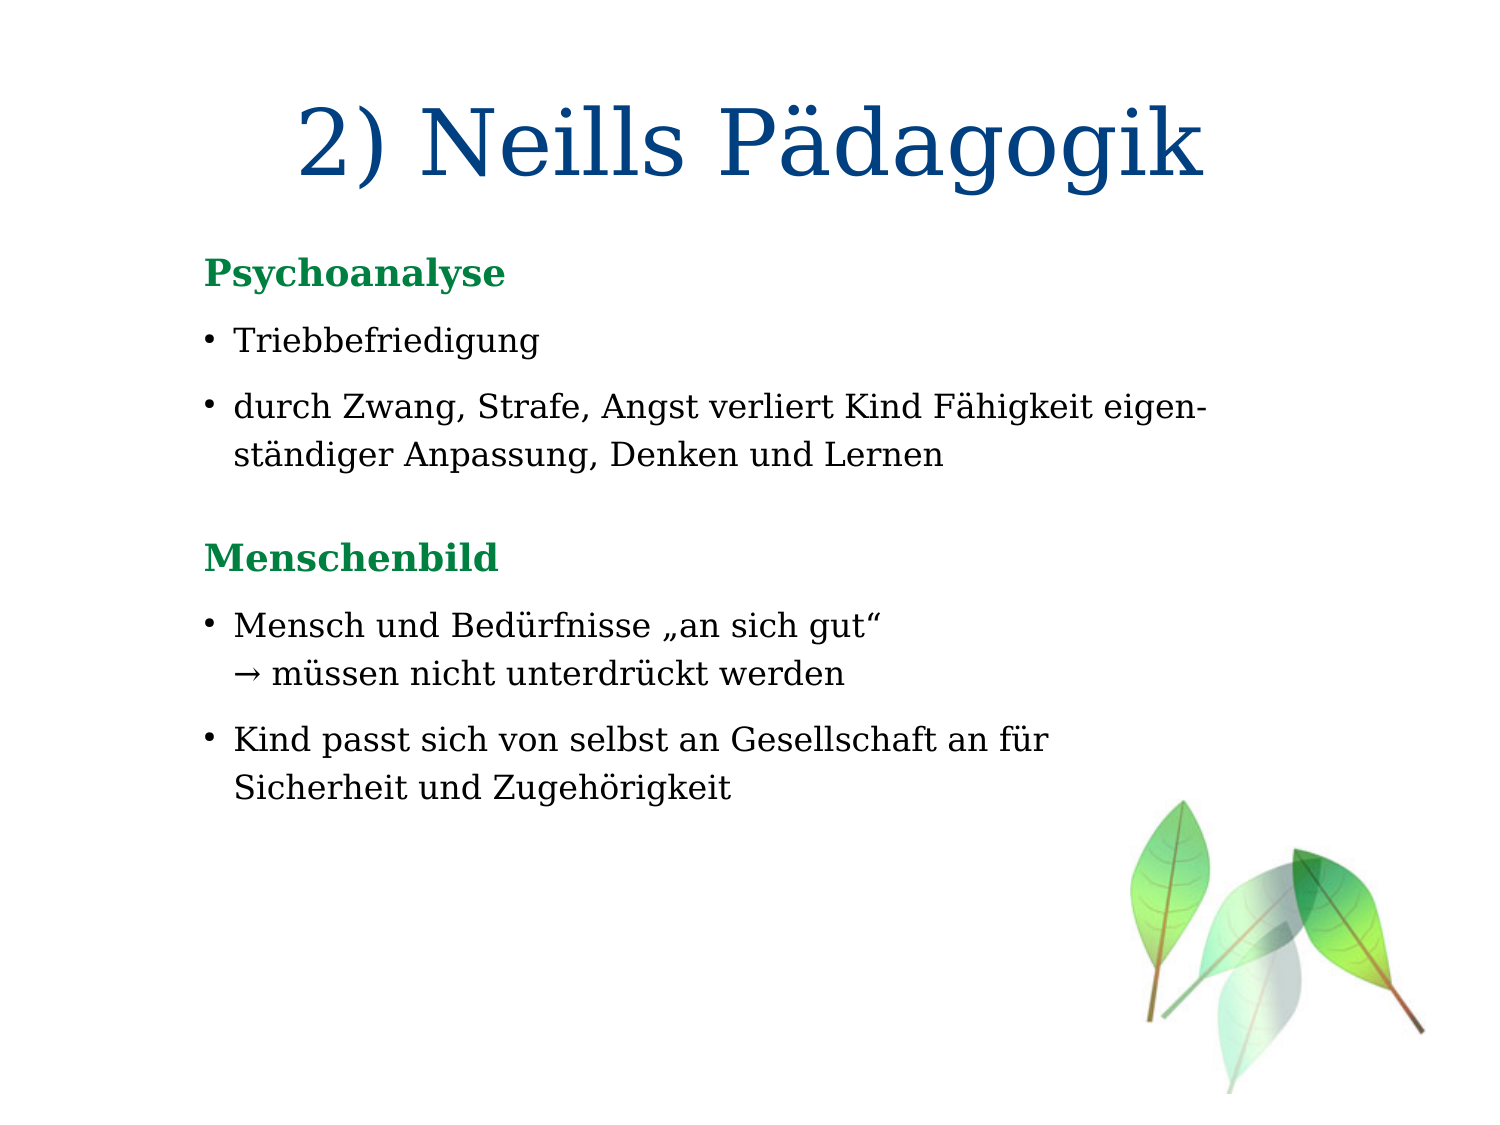

# 2) Neills Pädagogik
Psychoanalyse
Triebbefriedigung
durch Zwang, Strafe, Angst verliert Kind Fähigkeit eigen-ständiger Anpassung, Denken und Lernen
Menschenbild
Mensch und Bedürfnisse „an sich gut“
→ müssen nicht unterdrückt werden
Kind passt sich von selbst an Gesellschaft an für Sicherheit und Zugehörigkeit